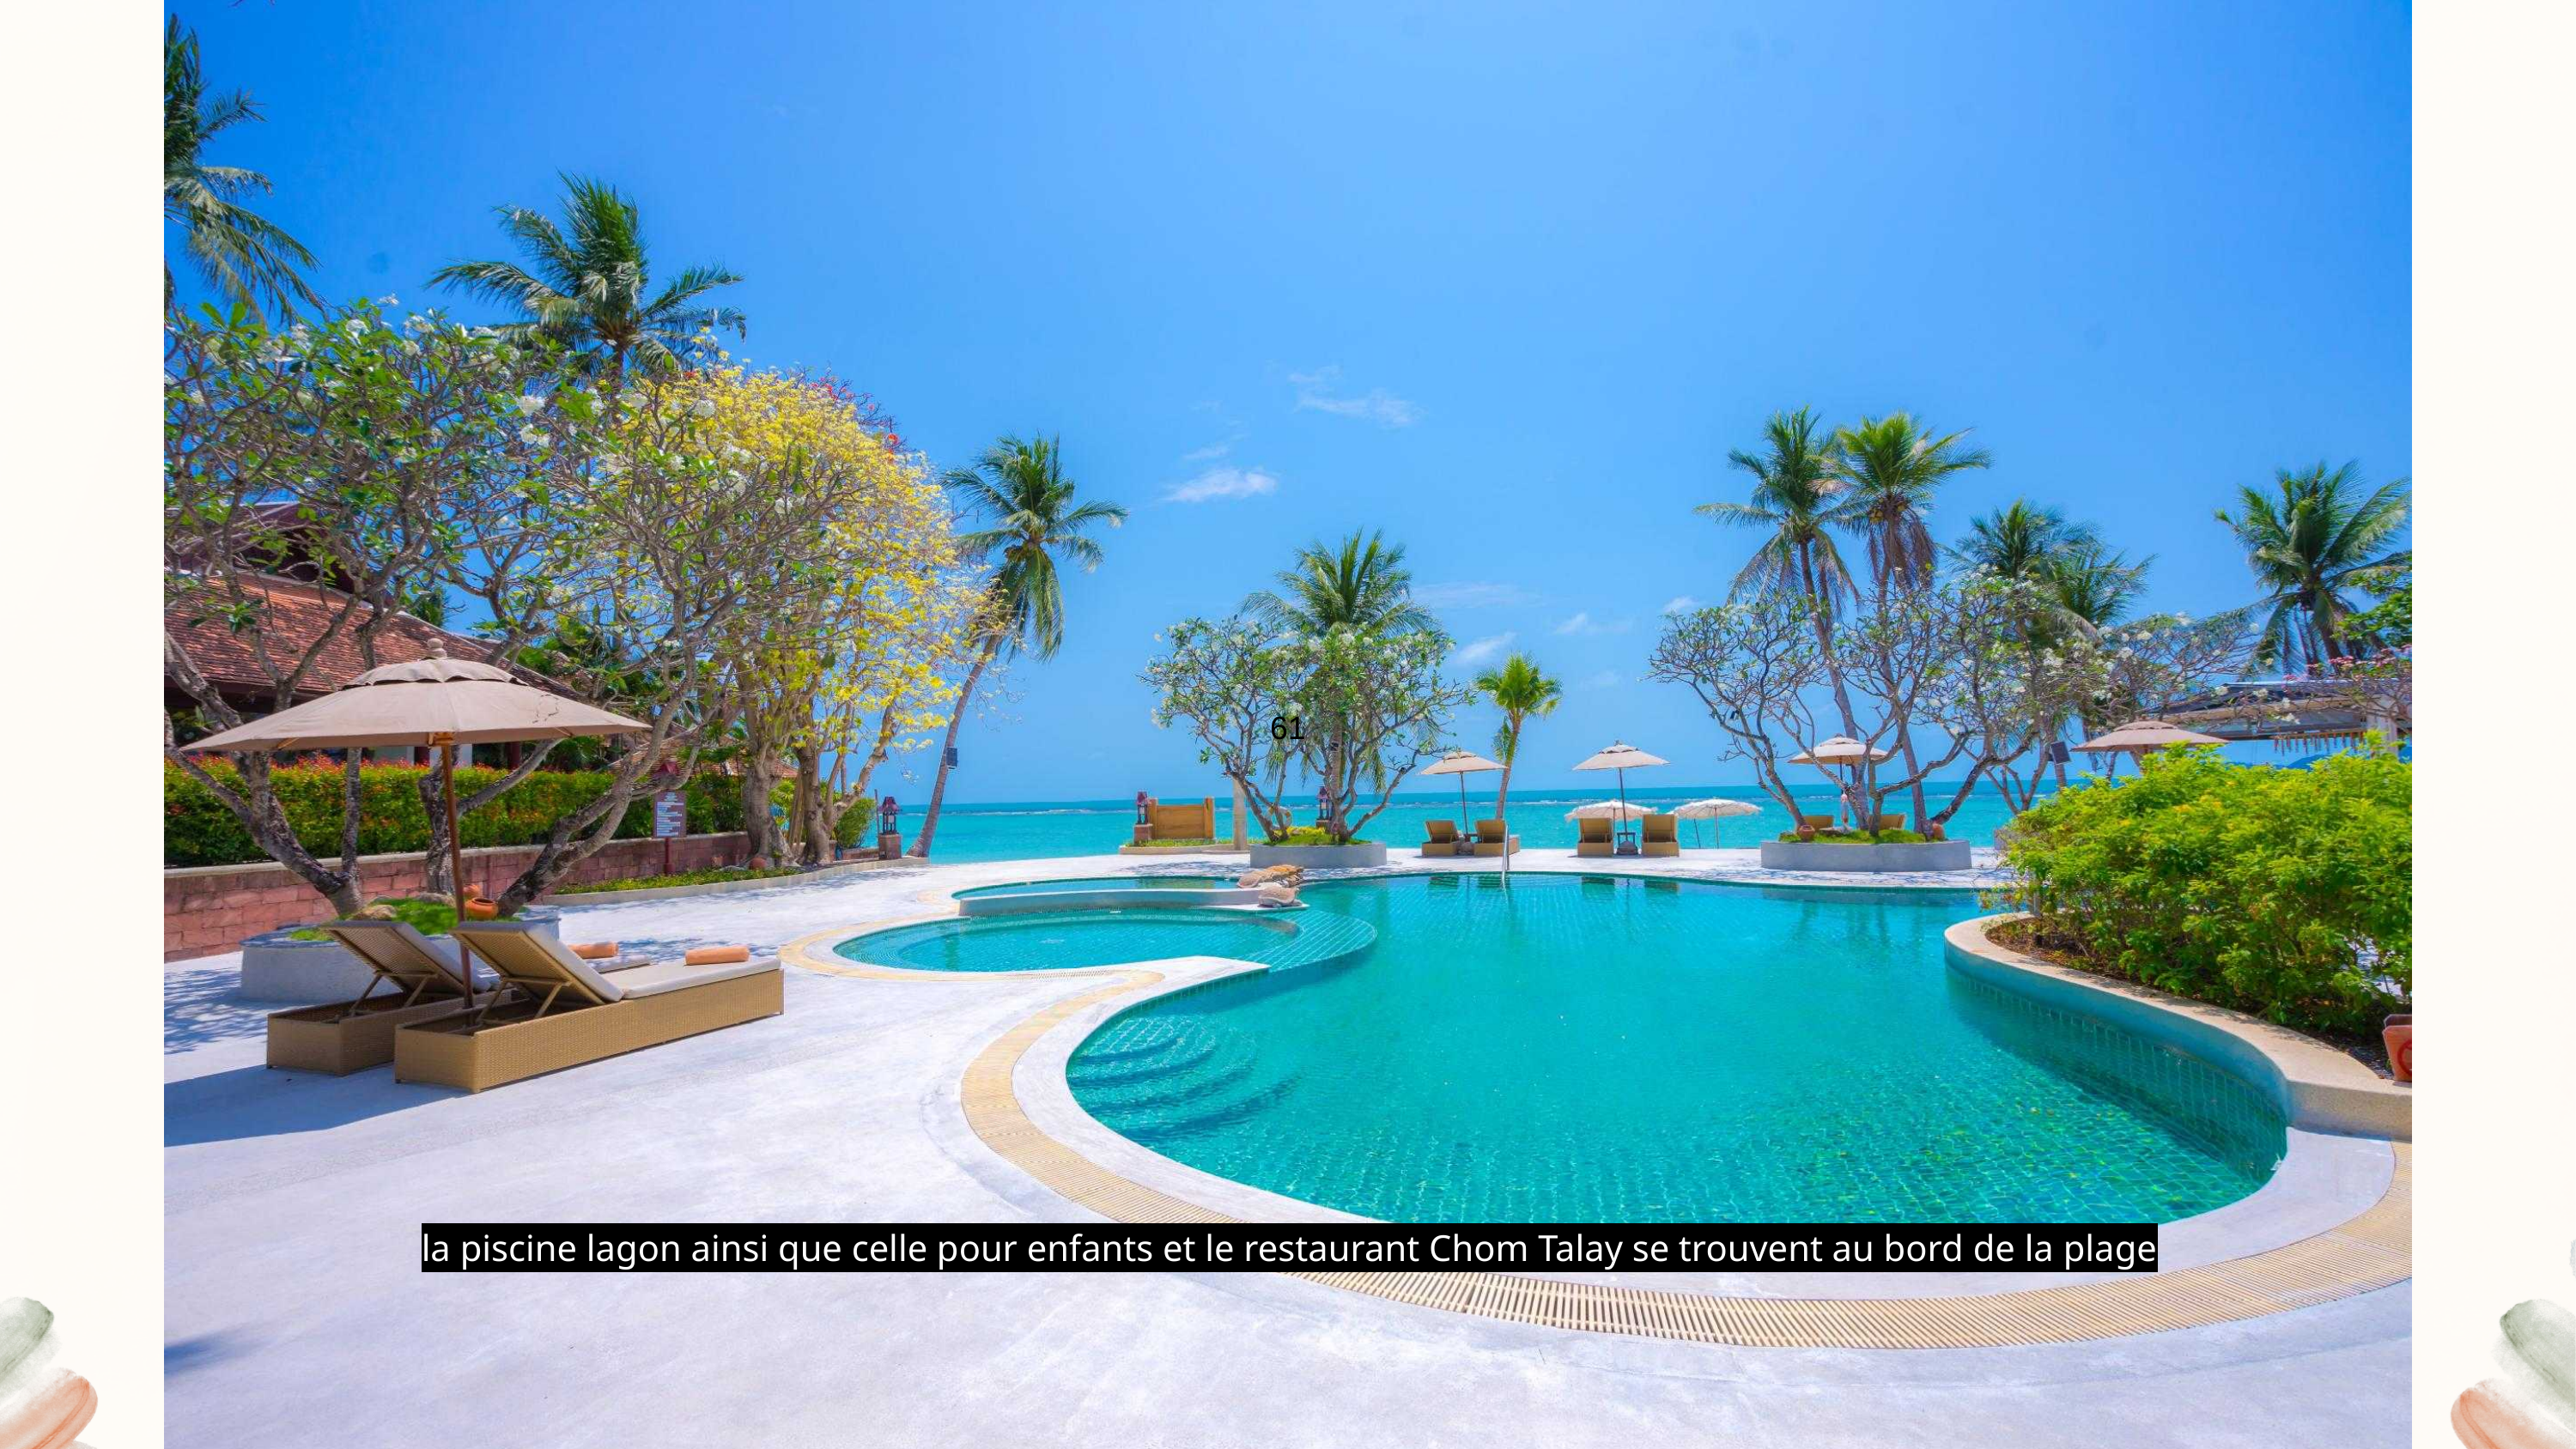

61
la piscine lagon ainsi que celle pour enfants et le restaurant Chom Talay se trouvent au bord de la plage